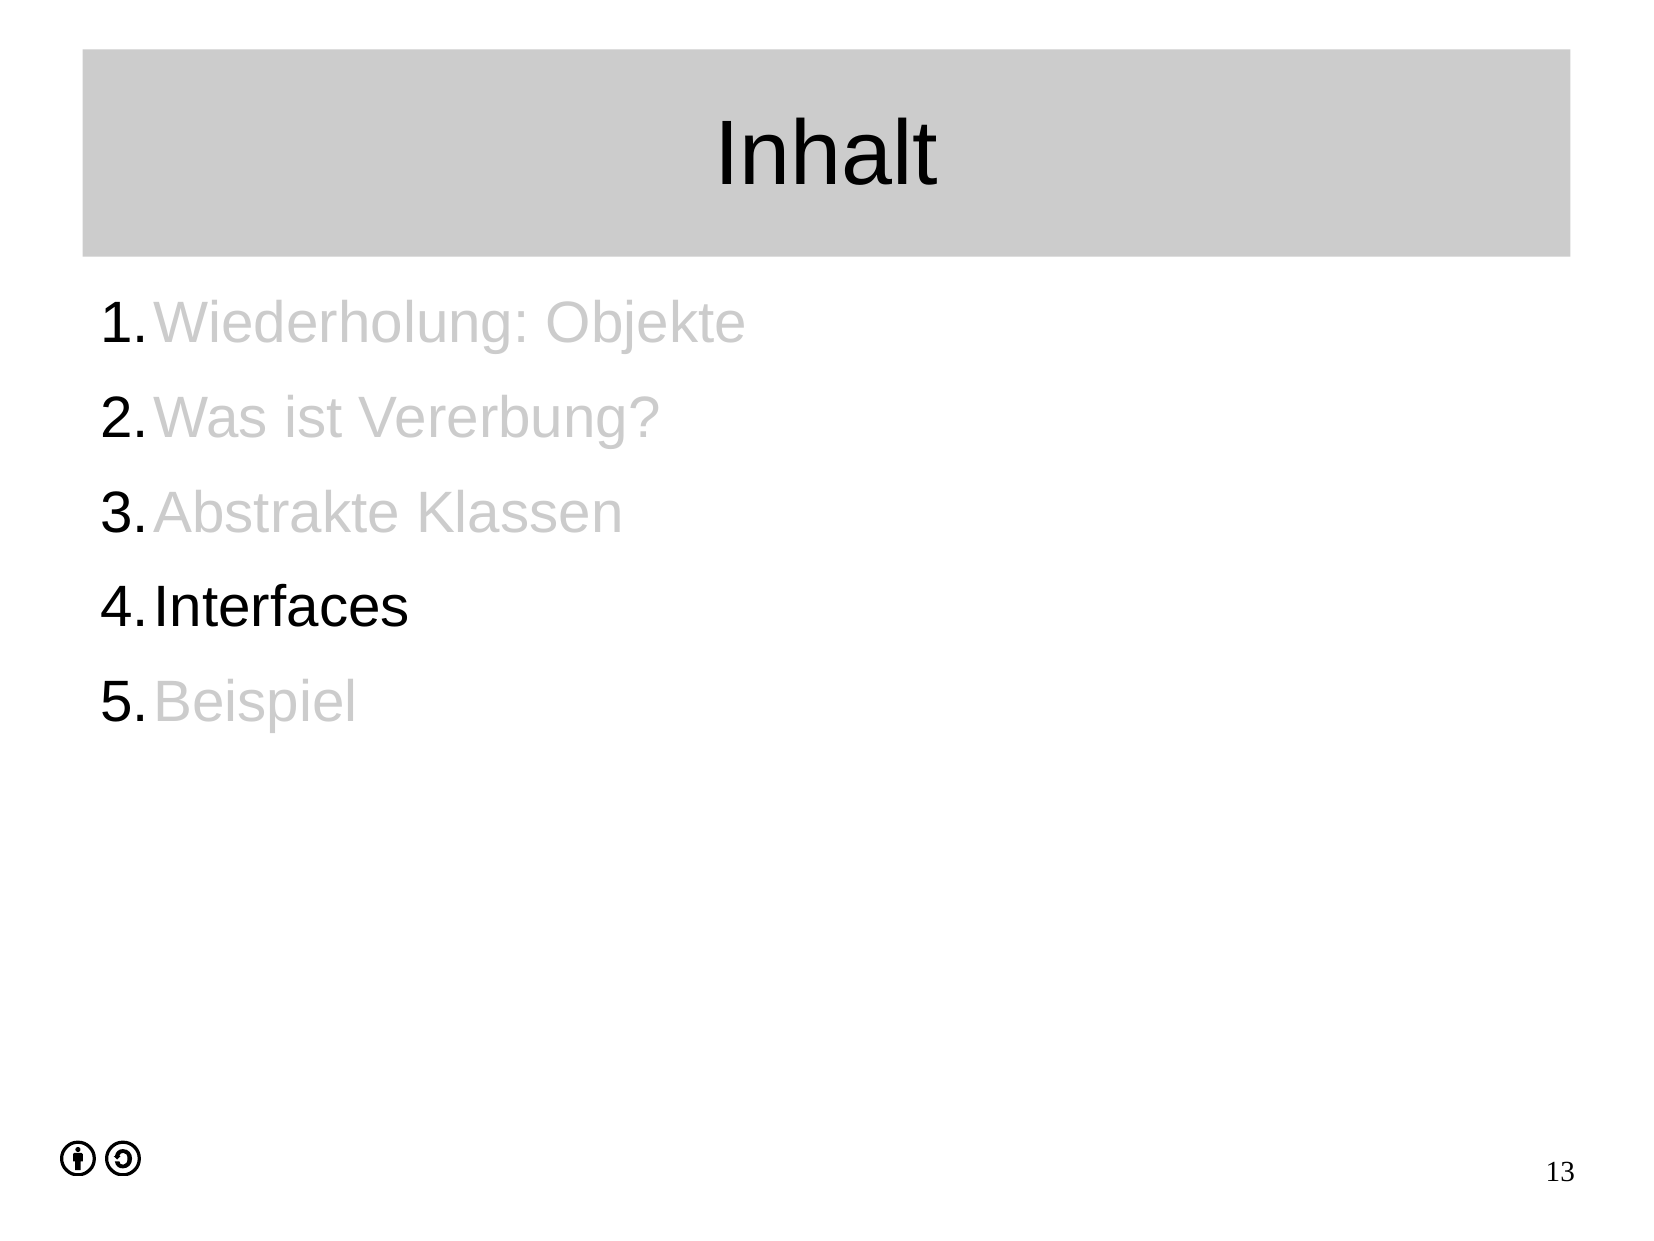

# Inhalt
Wiederholung: Objekte
Was ist Vererbung?
Abstrakte Klassen
Interfaces
Beispiel
13